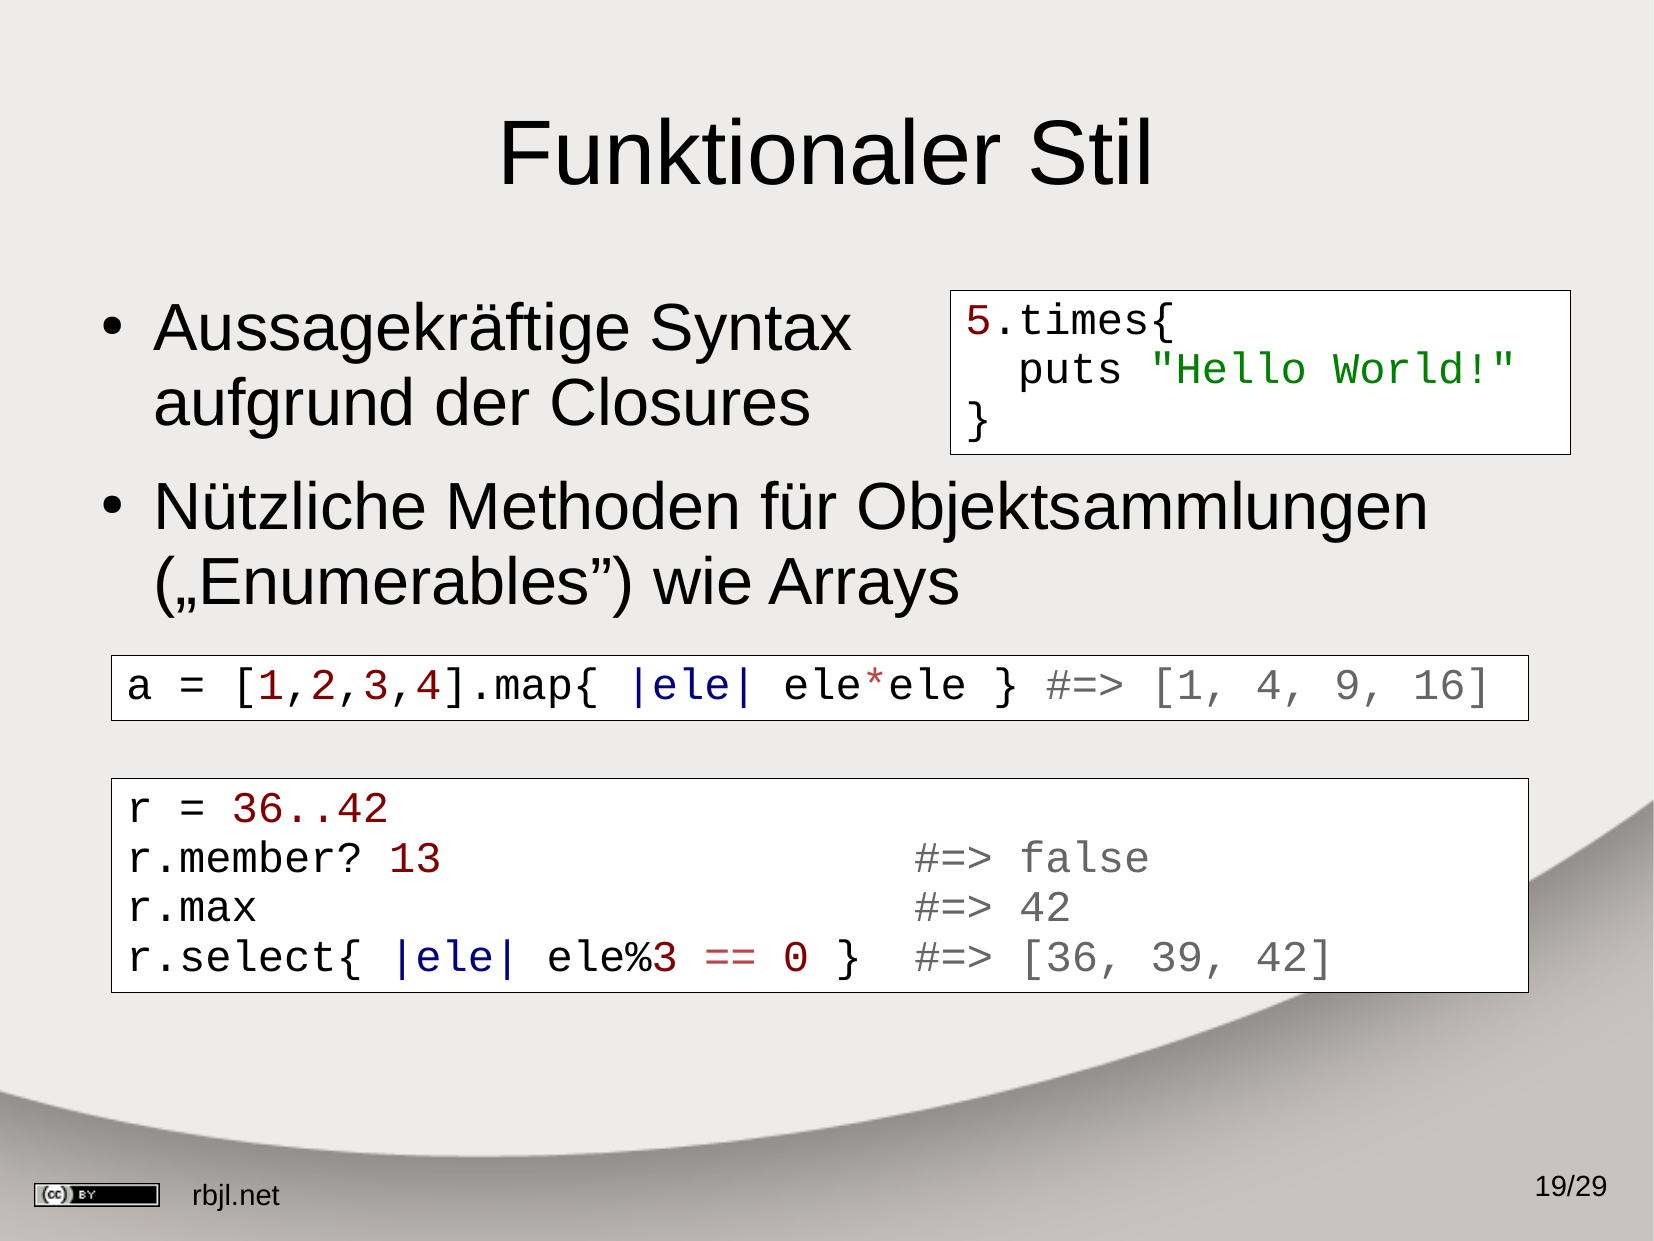

# Funktionaler Stil
Aussagekräftige Syntax
aufgrund der Closures
Nützliche Methoden für Objektsammlungen („Enumerables”) wie Arrays
5.times{
 puts "Hello World!"
}
a = [1,2,3,4].map{ |ele| ele*ele } #=> [1, 4, 9, 16]
r = 36..42
r.member? 13 #=> false
r.max #=> 42
r.select{ |ele| ele%3 == 0 } #=> [36, 39, 42]
19